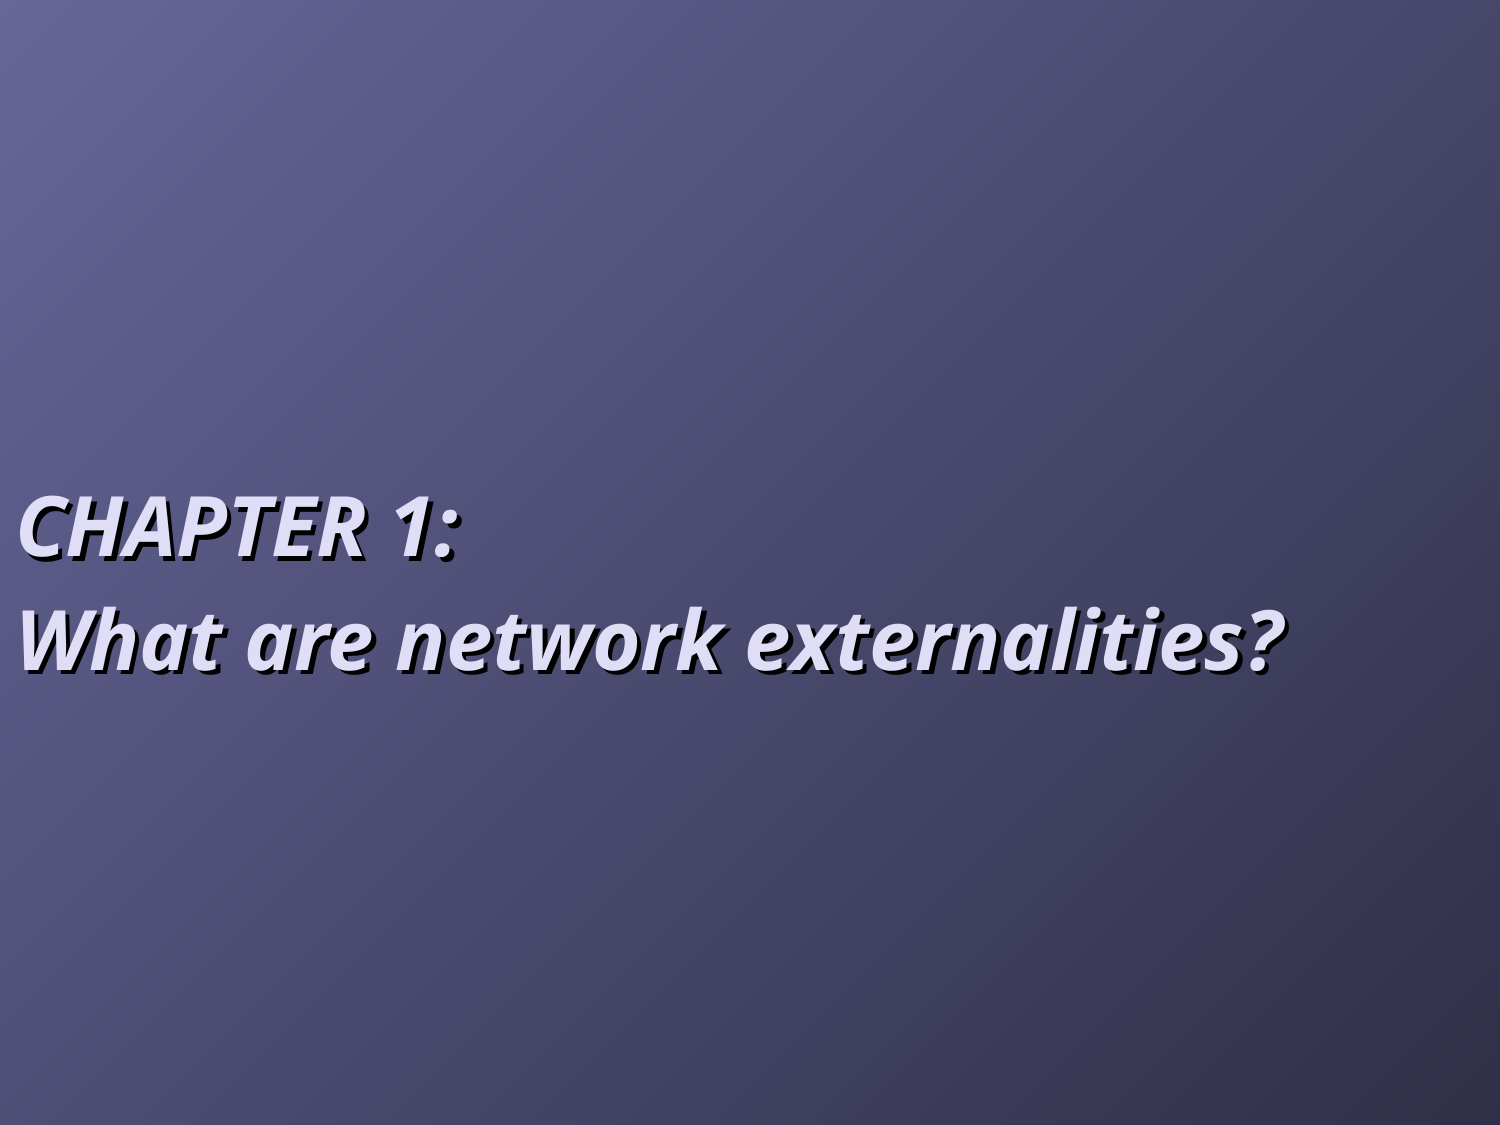

# CHAPTER 1: What are network externalities?